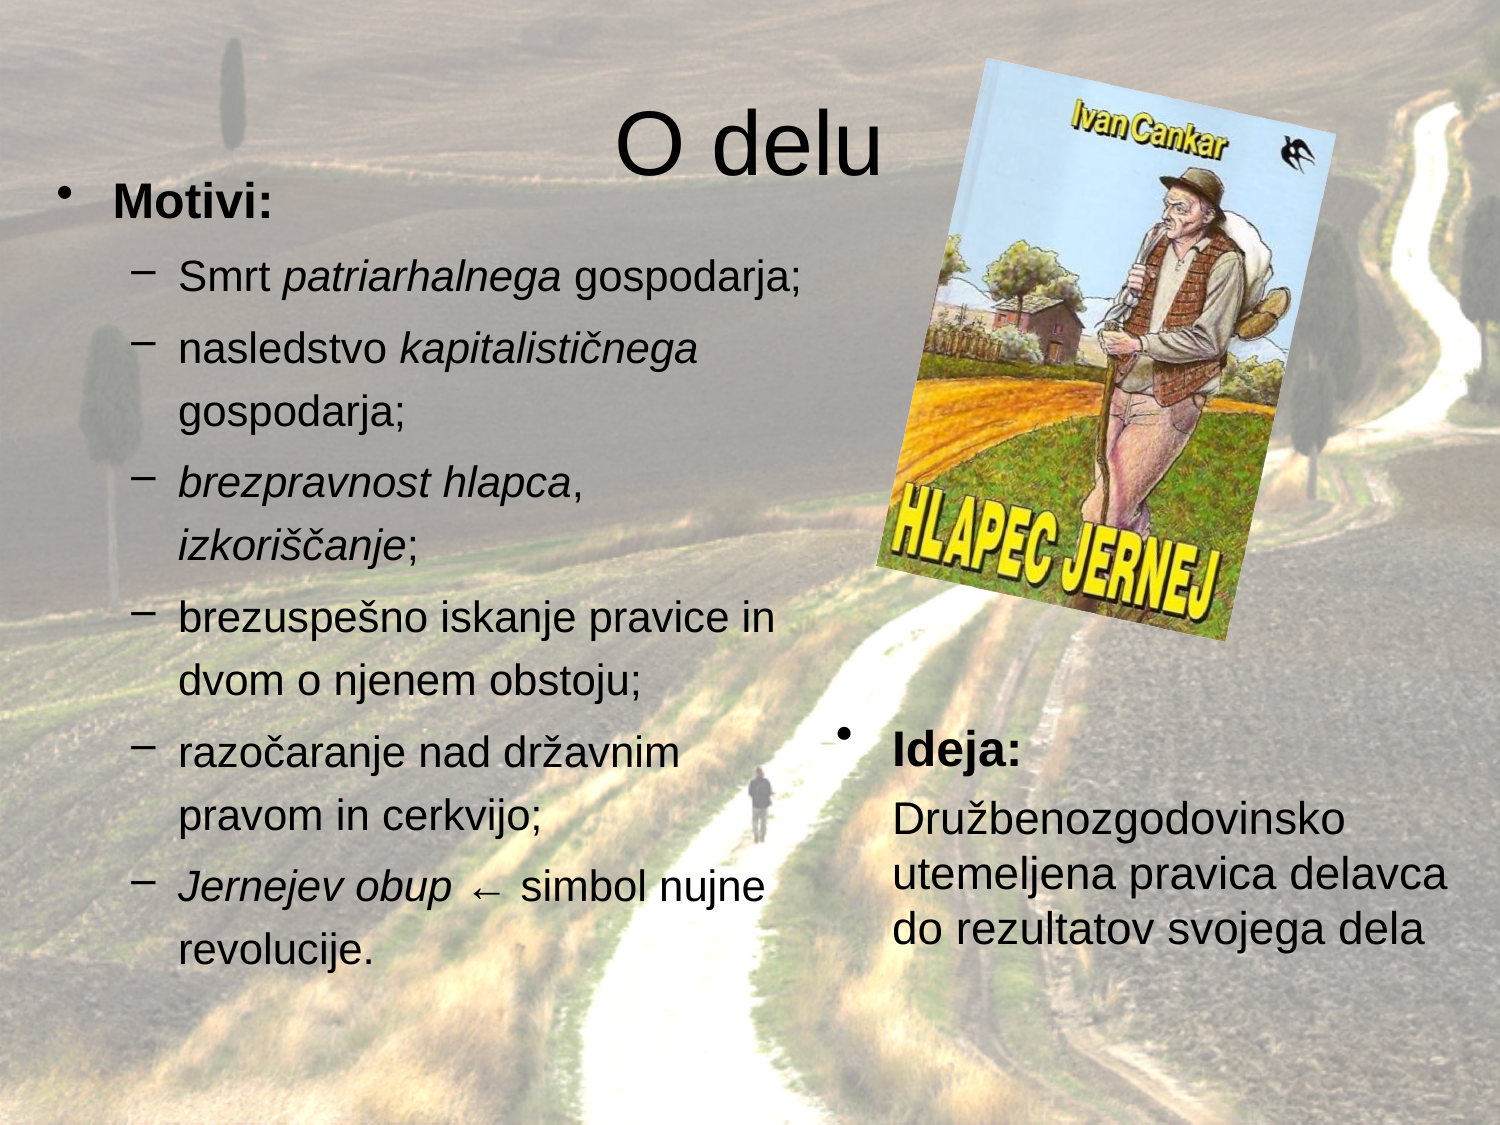

# O delu
Motivi:
Smrt patriarhalnega gospodarja;
nasledstvo kapitalističnega gospodarja;
brezpravnost hlapca, izkoriščanje;
brezuspešno iskanje pravice in dvom o njenem obstoju;
razočaranje nad državnim pravom in cerkvijo;
Jernejev obup ← simbol nujne revolucije.
Ideja:
	Družbenozgodovinsko utemeljena pravica delavca do rezultatov svojega dela